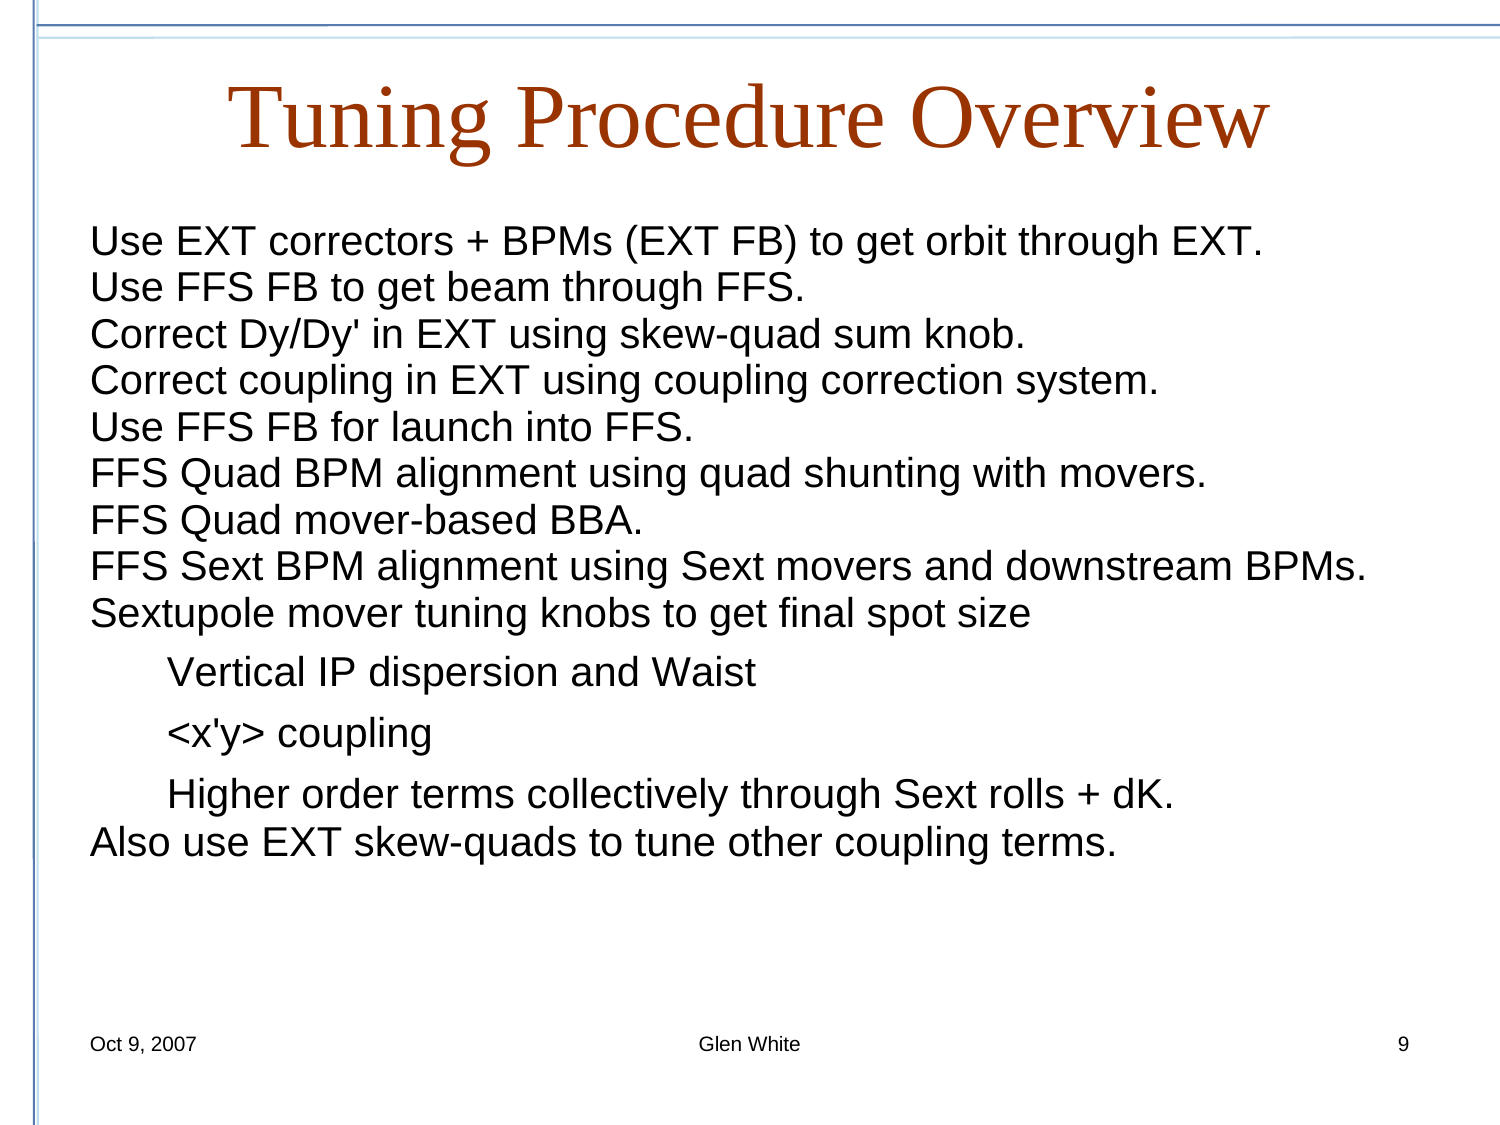

# Tuning Procedure Overview
Use EXT correctors + BPMs (EXT FB) to get orbit through EXT.
Use FFS FB to get beam through FFS.
Correct Dy/Dy' in EXT using skew-quad sum knob.
Correct coupling in EXT using coupling correction system.
Use FFS FB for launch into FFS.
FFS Quad BPM alignment using quad shunting with movers.
FFS Quad mover-based BBA.
FFS Sext BPM alignment using Sext movers and downstream BPMs.
Sextupole mover tuning knobs to get final spot size
Vertical IP dispersion and Waist
<x'y> coupling
Higher order terms collectively through Sext rolls + dK.
Also use EXT skew-quads to tune other coupling terms.
Glen White
9